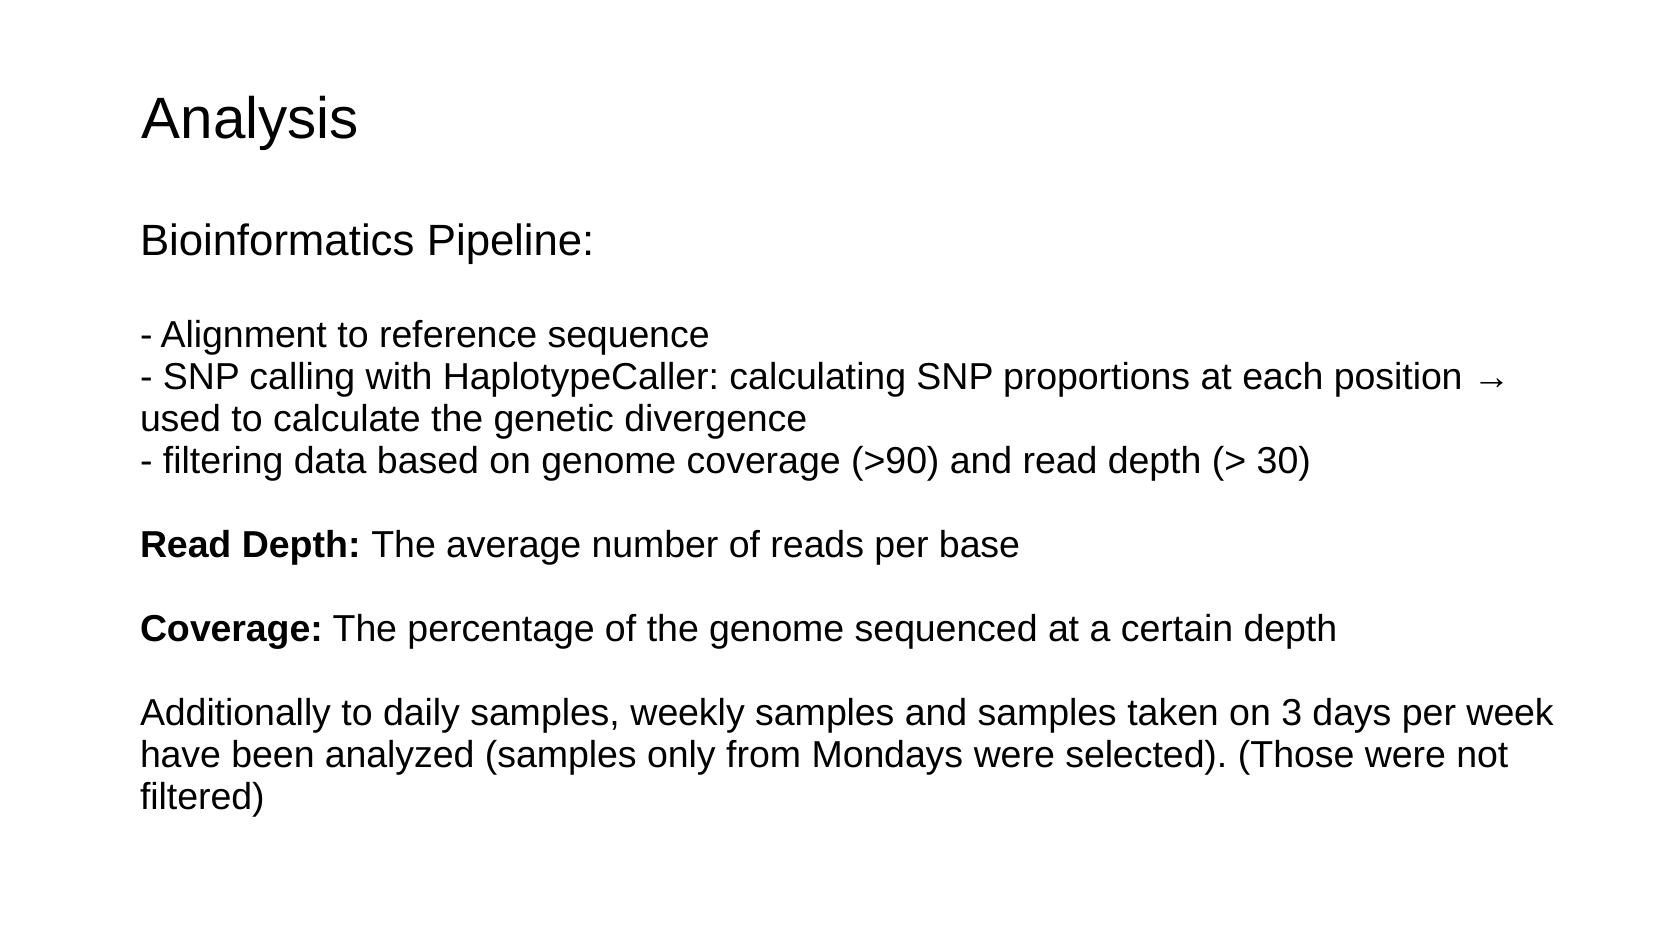

# Analysis
Bioinformatics Pipeline:
- Alignment to reference sequence
- SNP calling with HaplotypeCaller: calculating SNP proportions at each position → used to calculate the genetic divergence
- filtering data based on genome coverage (>90) and read depth (> 30)
Read Depth: The average number of reads per base
Coverage: The percentage of the genome sequenced at a certain depth
Additionally to daily samples, weekly samples and samples taken on 3 days per week have been analyzed (samples only from Mondays were selected). (Those were not filtered)